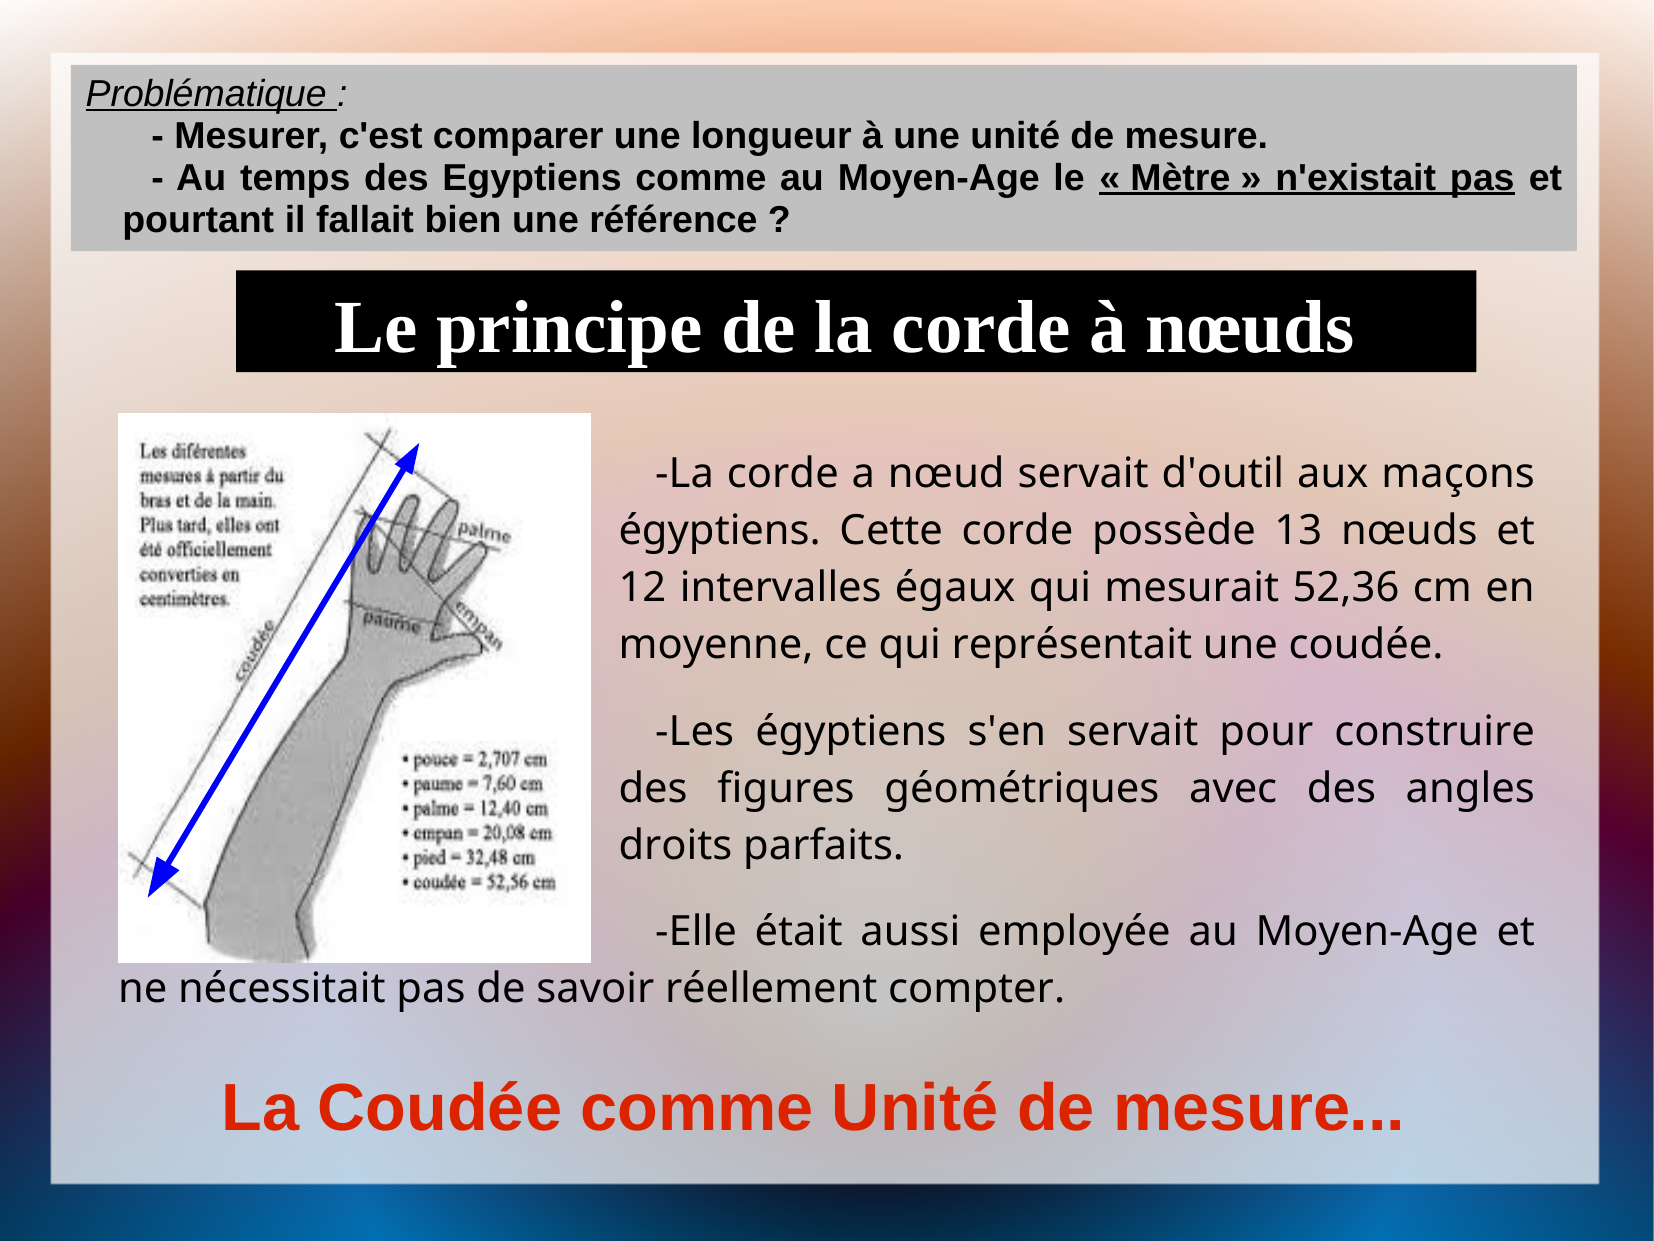

Problématique :
- Mesurer, c'est comparer une longueur à une unité de mesure.
- Au temps des Egyptiens comme au Moyen-Age le « Mètre » n'existait pas et pourtant il fallait bien une référence ?
# Le principe de la corde à nœuds
-La corde a nœud servait d'outil aux maçons égyptiens. Cette corde possède 13 nœuds et 12 intervalles égaux qui mesurait 52,36 cm en moyenne, ce qui représentait une coudée.
-Les égyptiens s'en servait pour construire des figures géométriques avec des angles droits parfaits.
-Elle était aussi employée au Moyen-Age et ne nécessitait pas de savoir réellement compter.
La Coudée comme Unité de mesure...